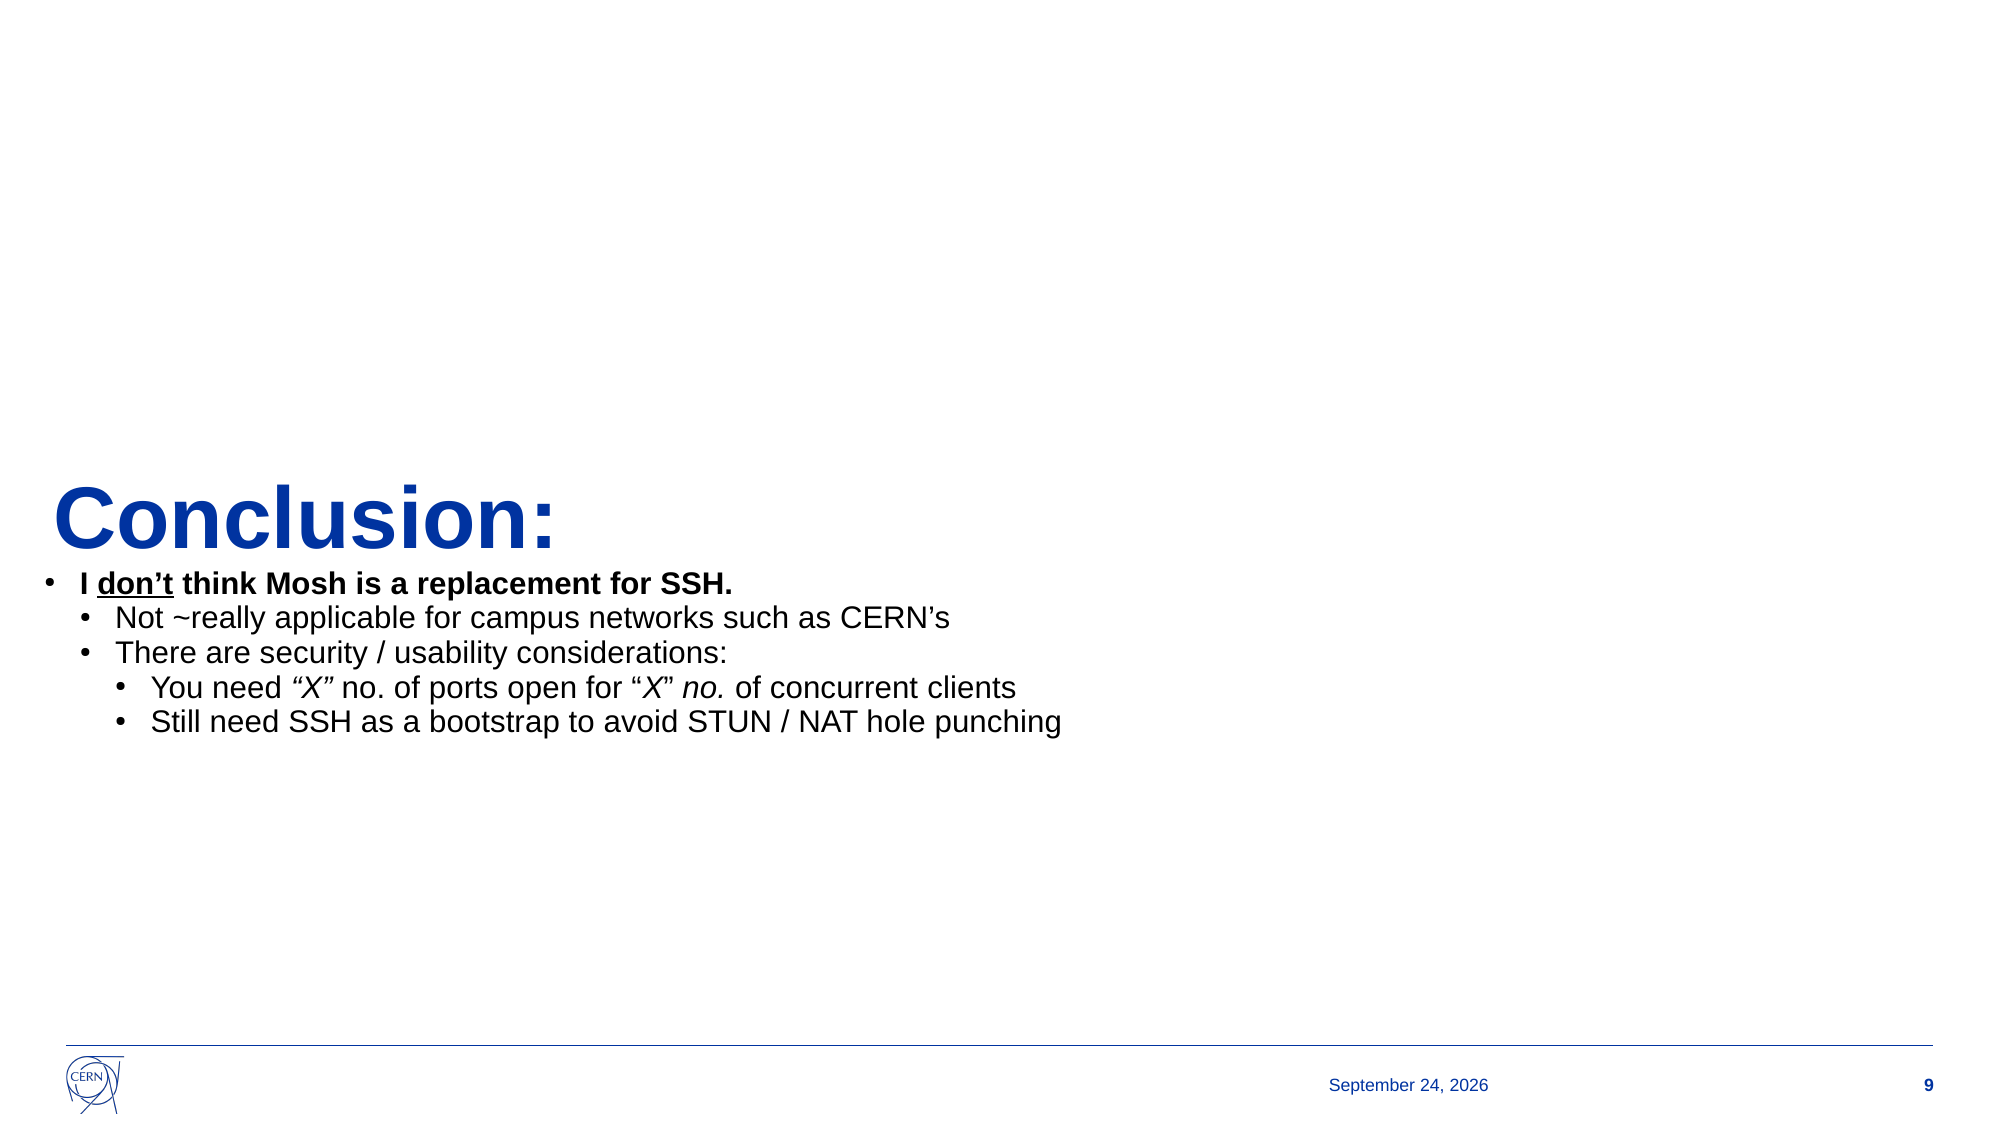

# Conclusion:
I don’t think Mosh is a replacement for SSH.
Not ~really applicable for campus networks such as CERN’s
There are security / usability considerations:
You need “X” no. of ports open for “X” no. of concurrent clients
Still need SSH as a bootstrap to avoid STUN / NAT hole punching
9